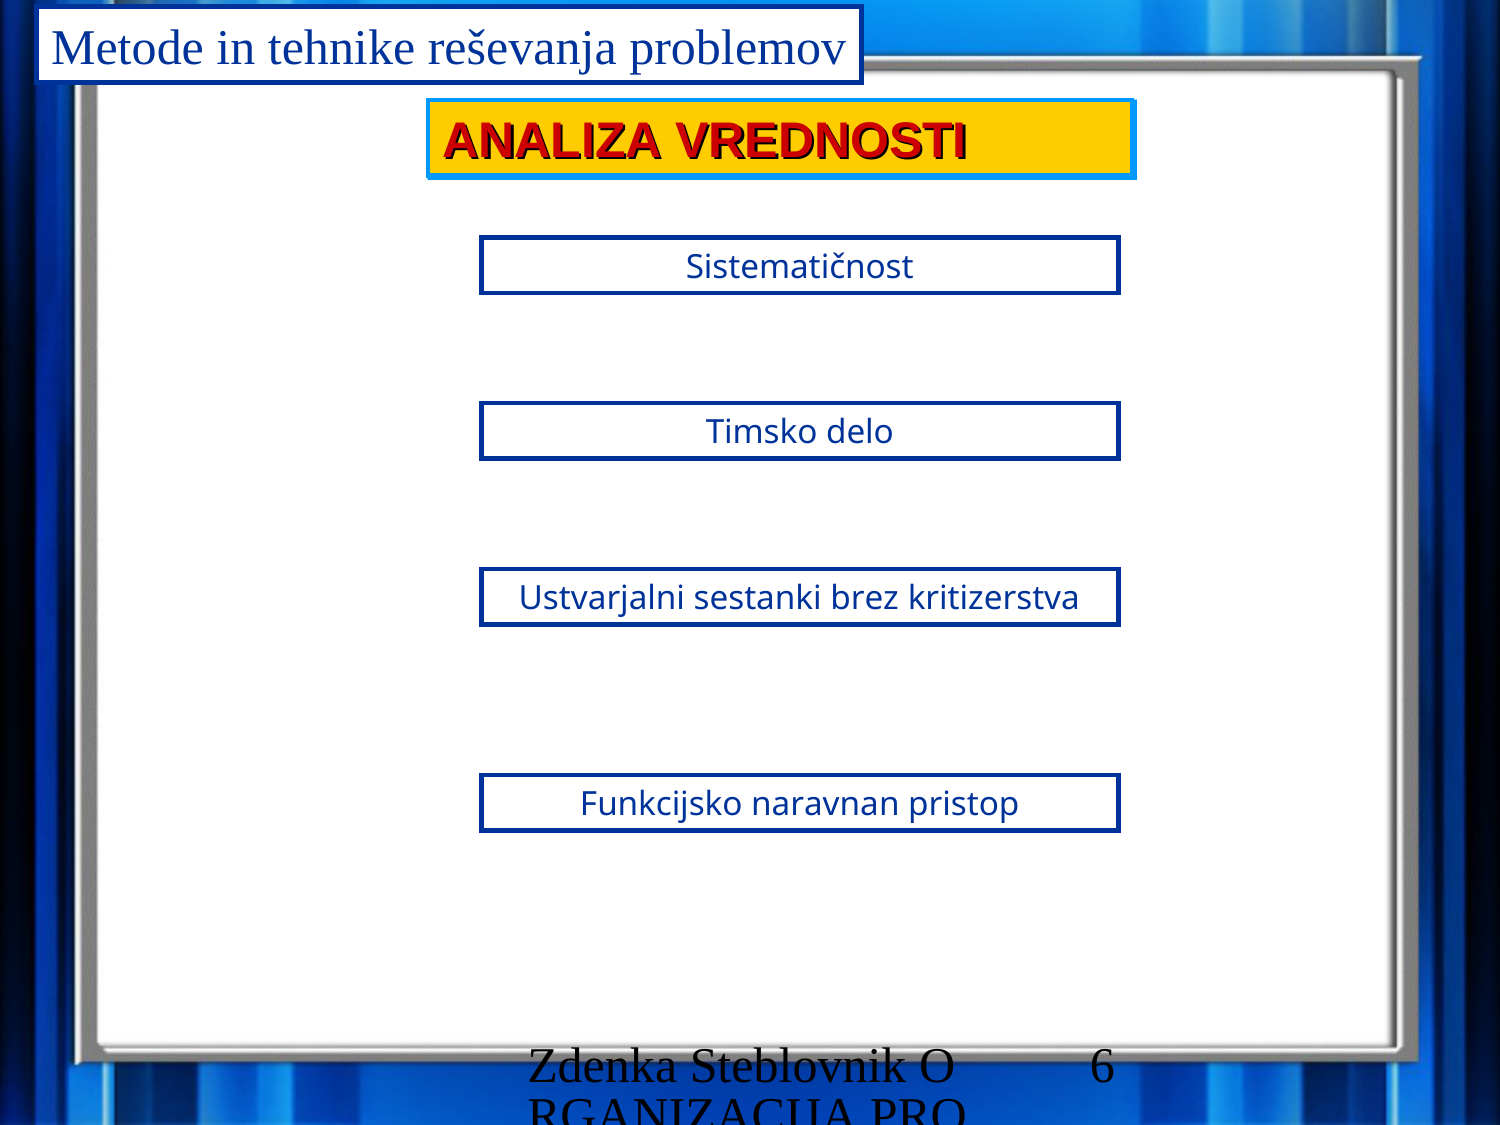

Metode in tehnike reševanja problemov
ANALIZA VREDNOSTI
Sistematičnost
Timsko delo
Ustvarjalni sestanki brez kritizerstva
Funkcijsko naravnan pristop
Zdenka Steblovnik ORGANIZACIJA PROIZVODNJE 2
6